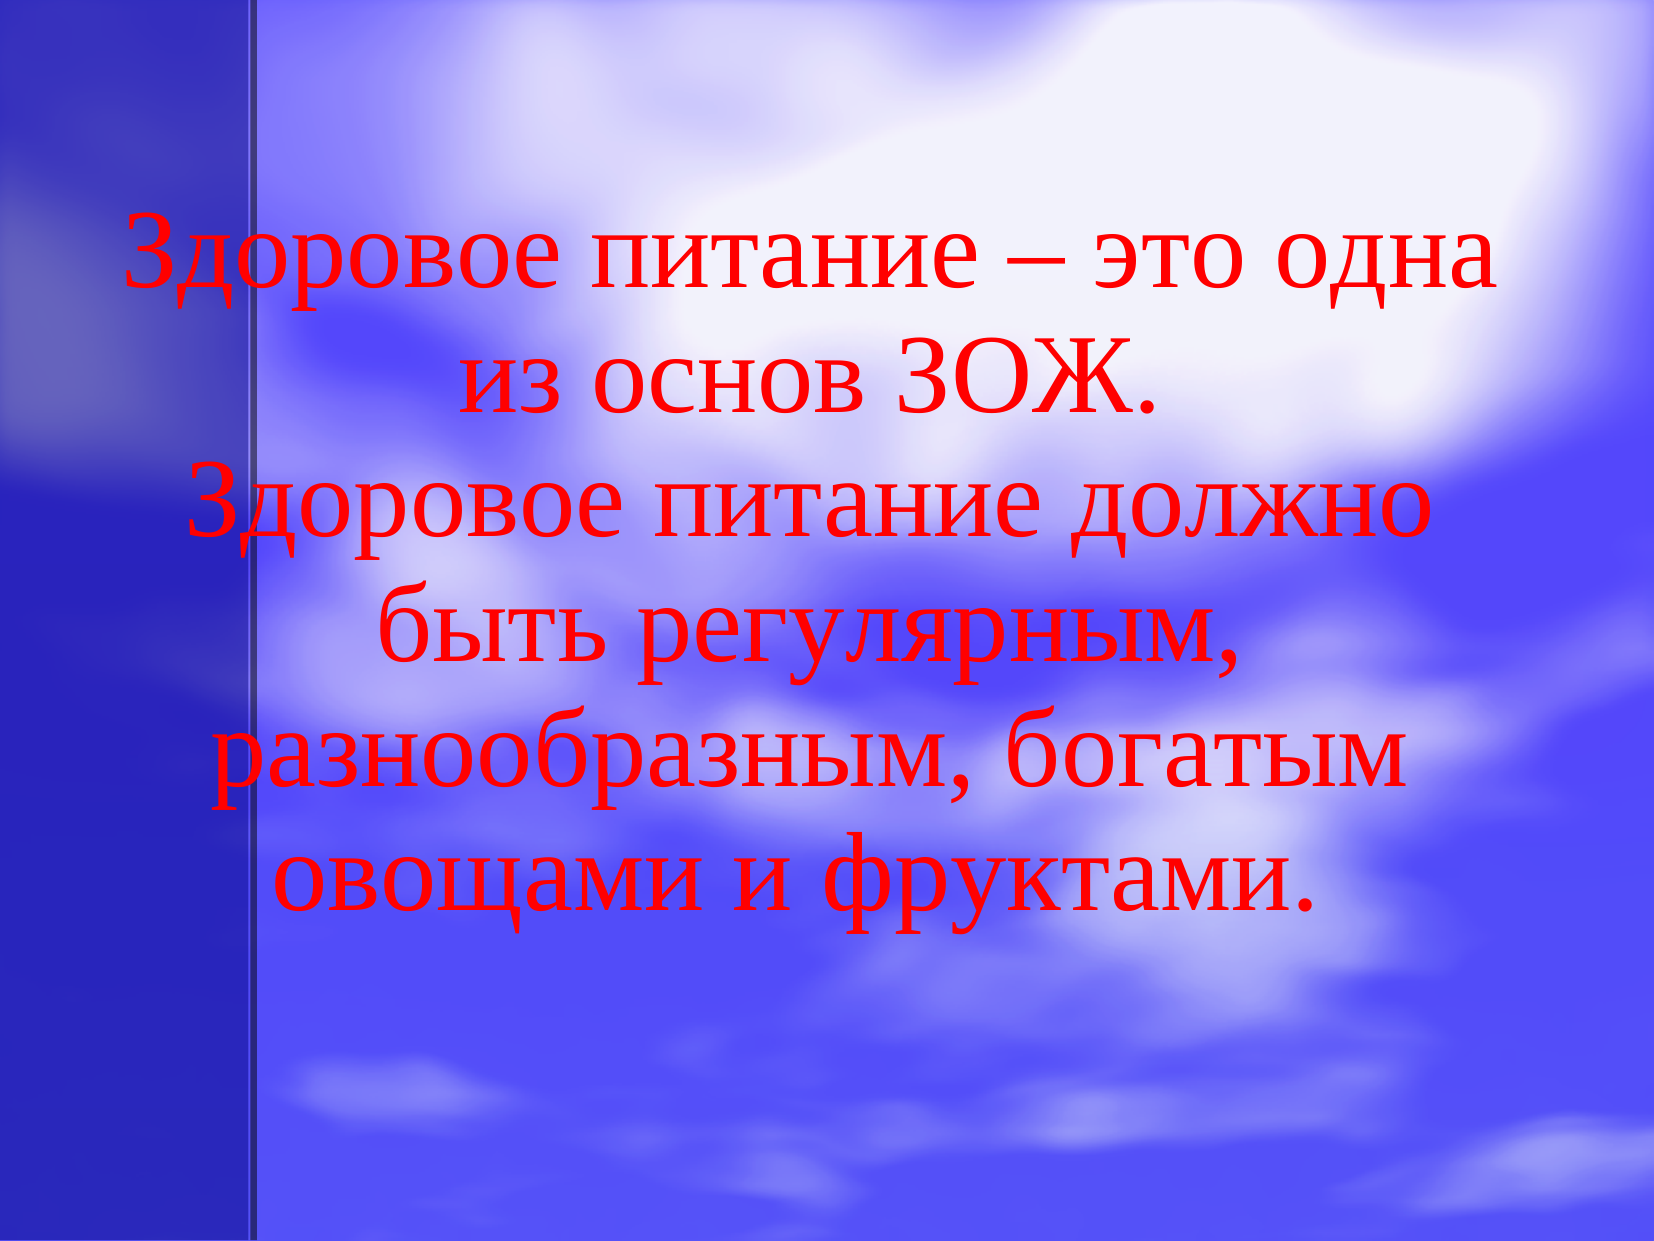

Здоровое питание – это одна из основ ЗОЖ.
Здоровое питание должно быть регулярным, разнообразным, богатым овощами и фруктами.
#